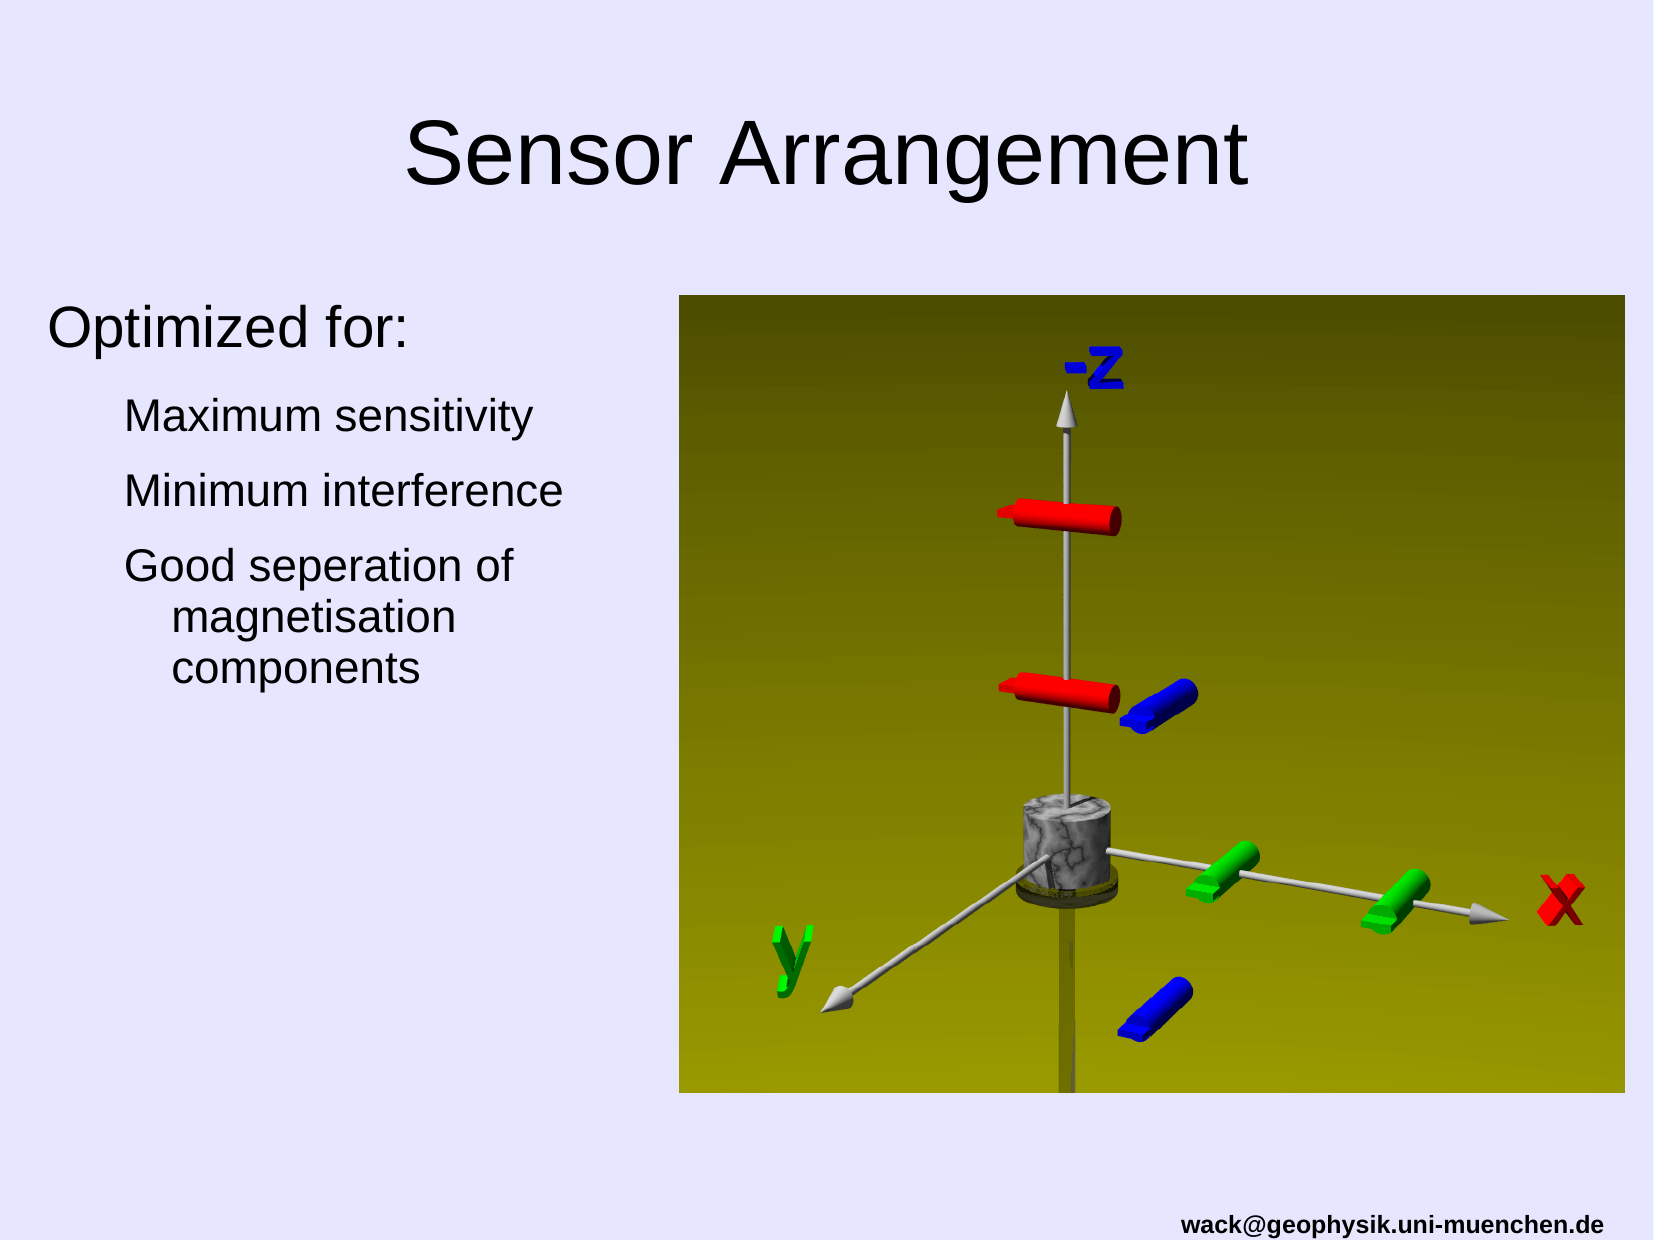

# Sensor Arrangement
Optimized for:
Maximum sensitivity
Minimum interference
Good seperation of magnetisation components